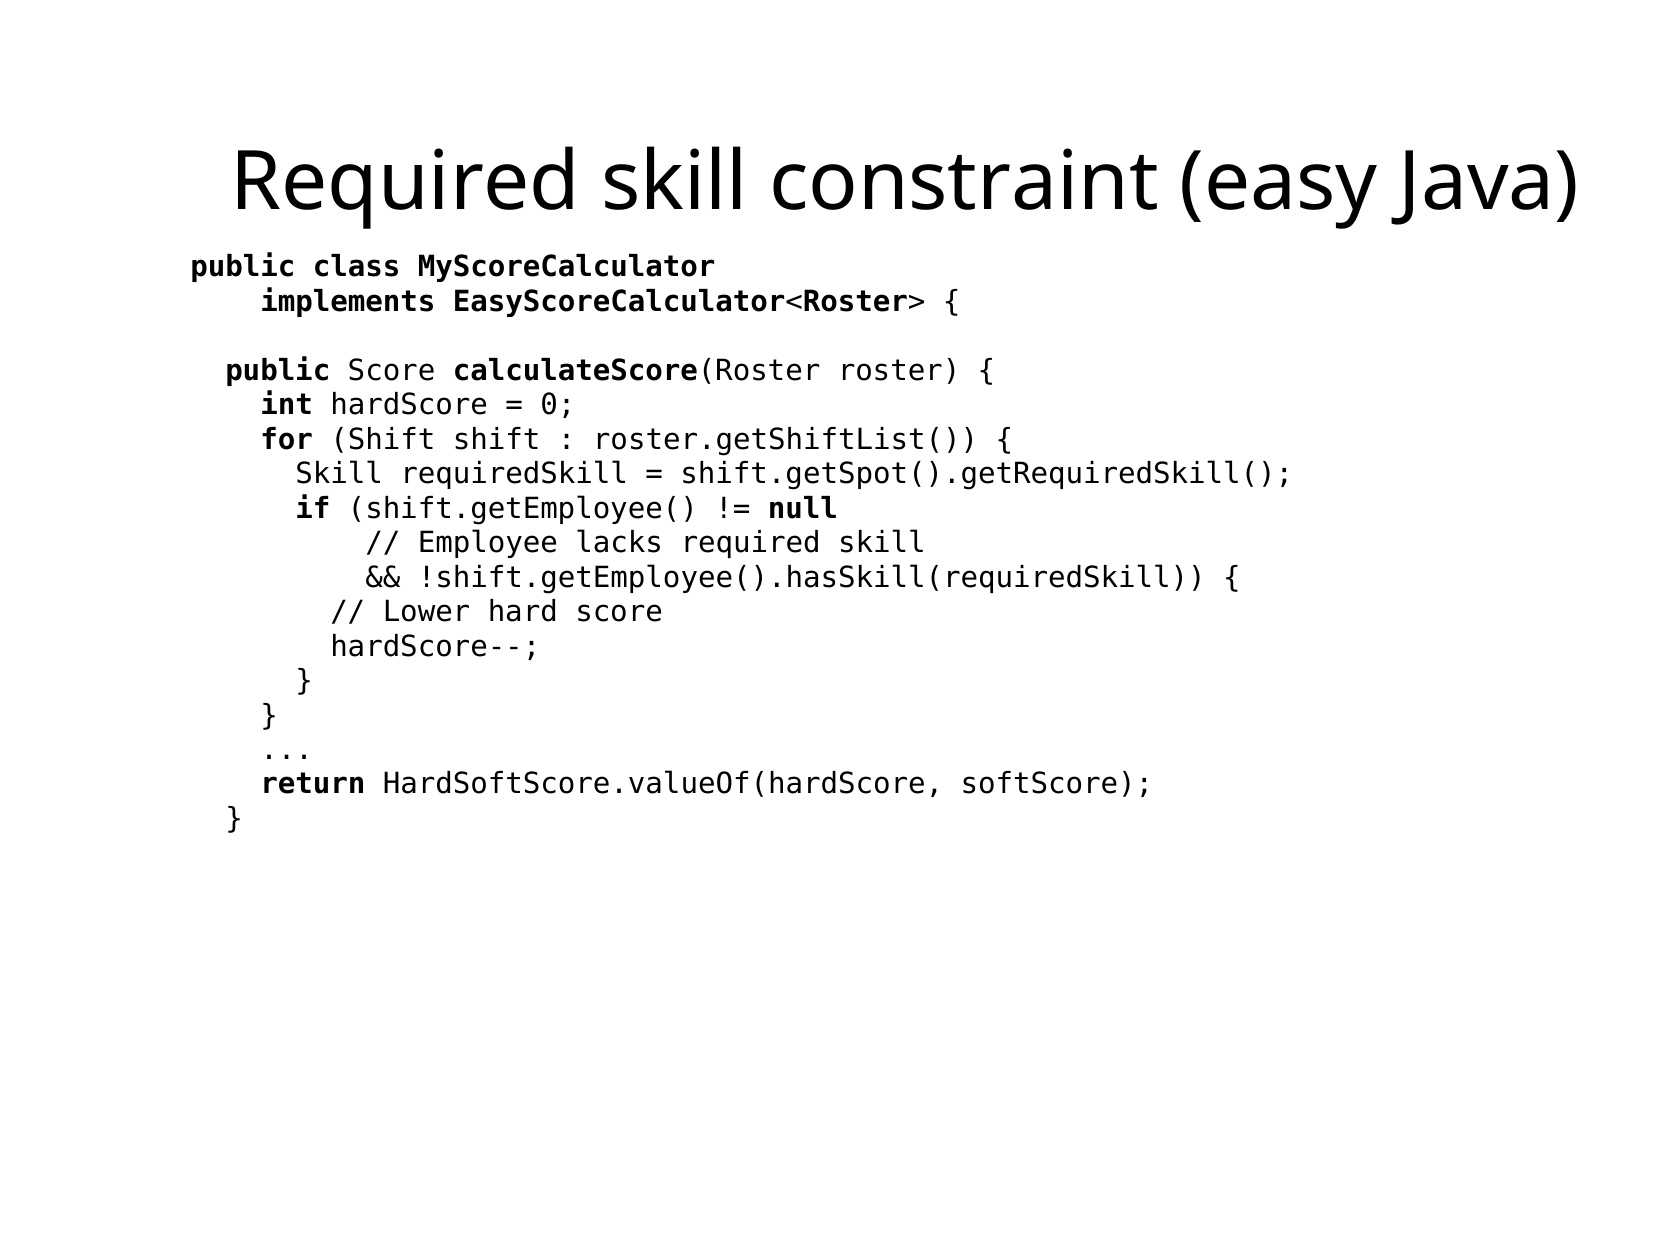

Required skill constraint (easy Java)
public class MyScoreCalculator
 implements EasyScoreCalculator<Roster> {
 public Score calculateScore(Roster roster) {
 int hardScore = 0;
 for (Shift shift : roster.getShiftList()) {
 Skill requiredSkill = shift.getSpot().getRequiredSkill();
 if (shift.getEmployee() != null
 // Employee lacks required skill
 && !shift.getEmployee().hasSkill(requiredSkill)) {
 // Lower hard score
 hardScore--;
 }
 }
 ...
 return HardSoftScore.valueOf(hardScore, softScore);
 }